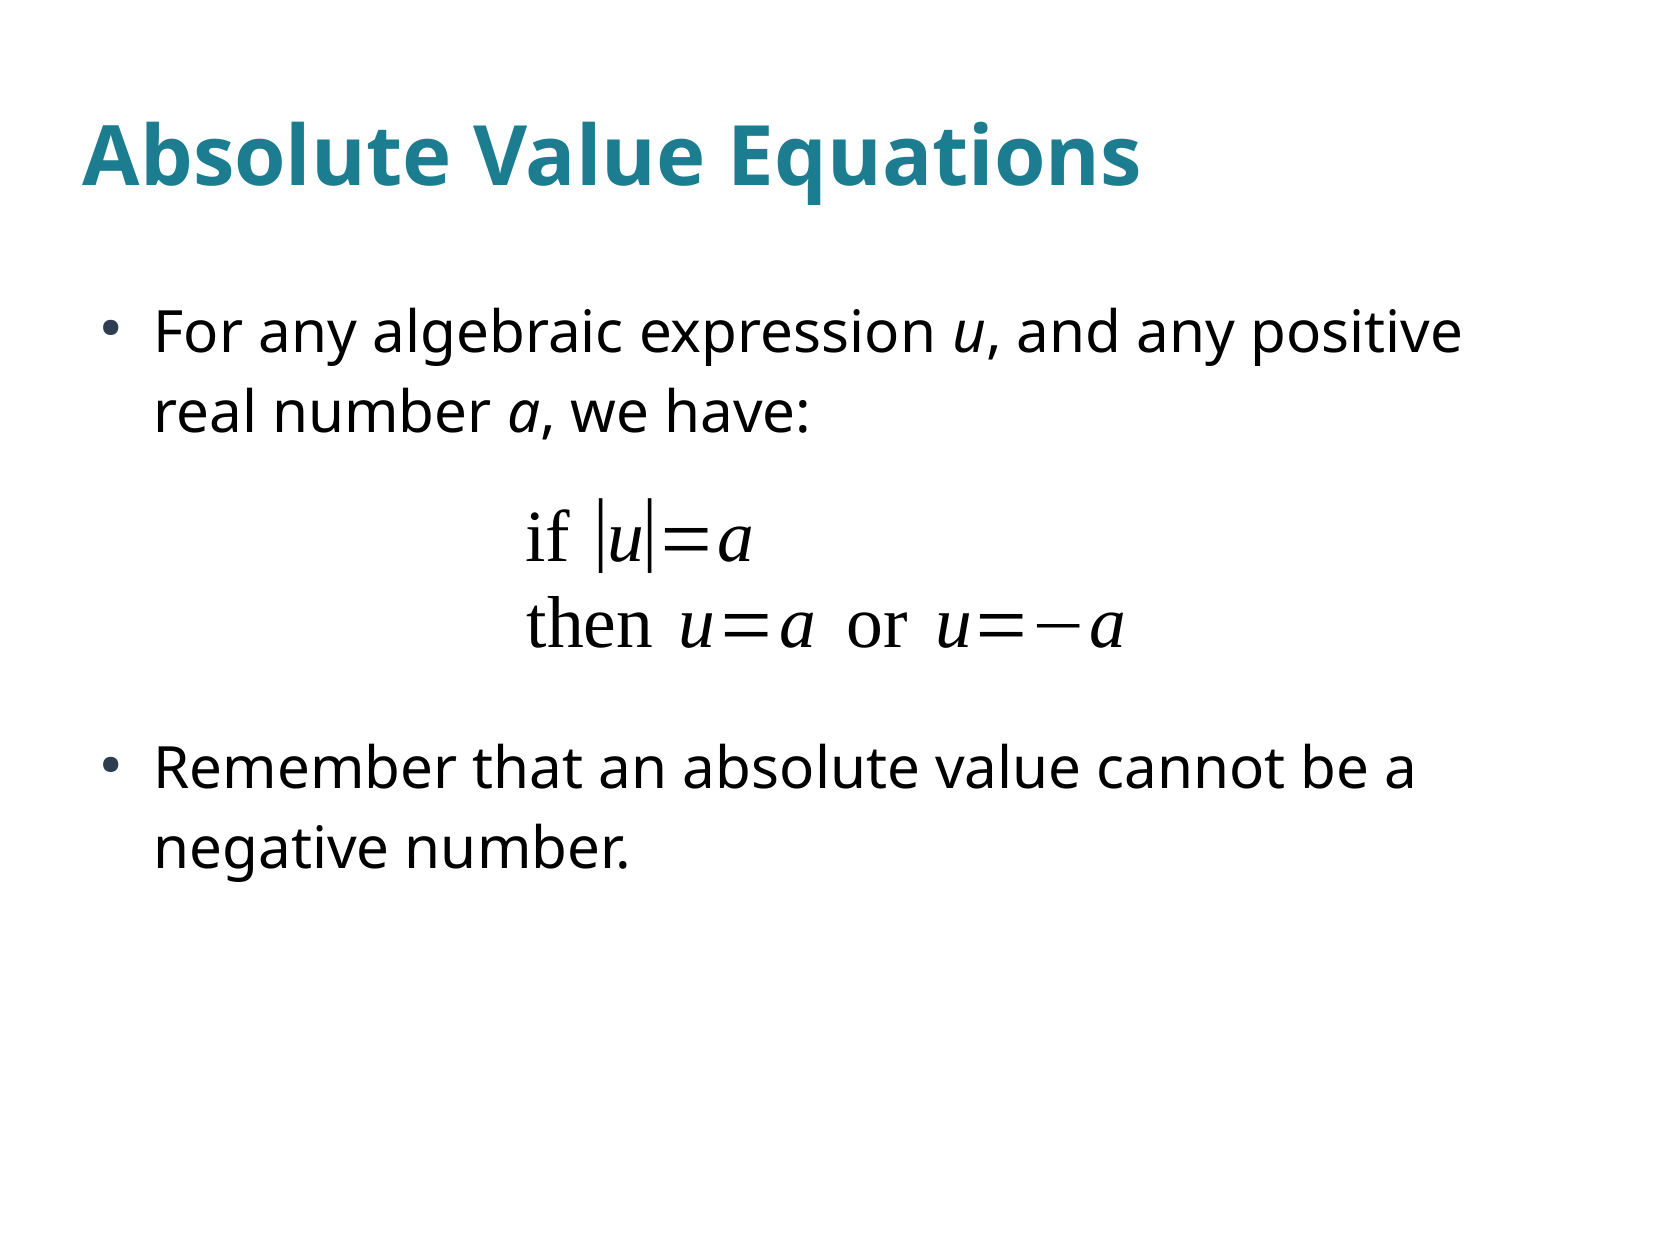

# Absolute Value Equations
For any algebraic expression u, and any positive real number a, we have:
Remember that an absolute value cannot be a negative number.